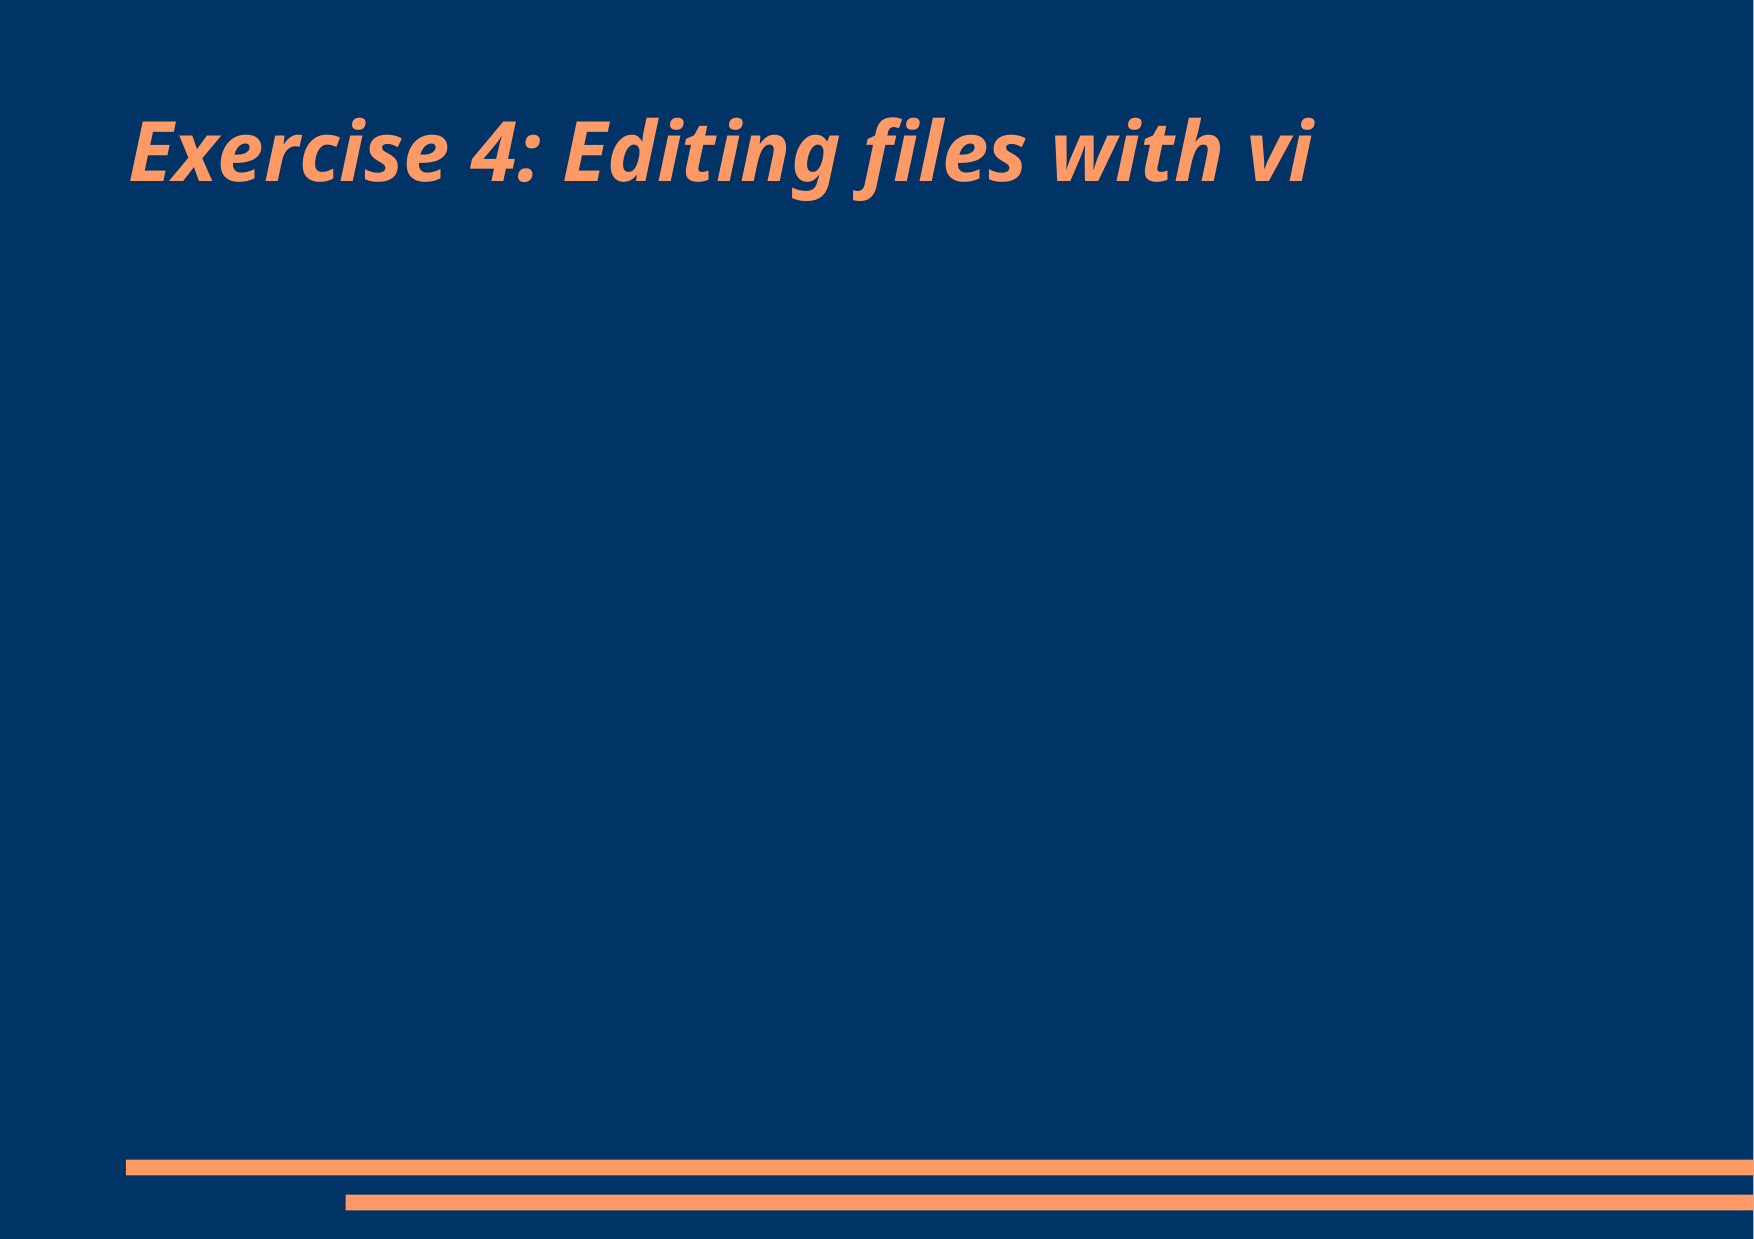

# Exercise 4: Editing files with vi